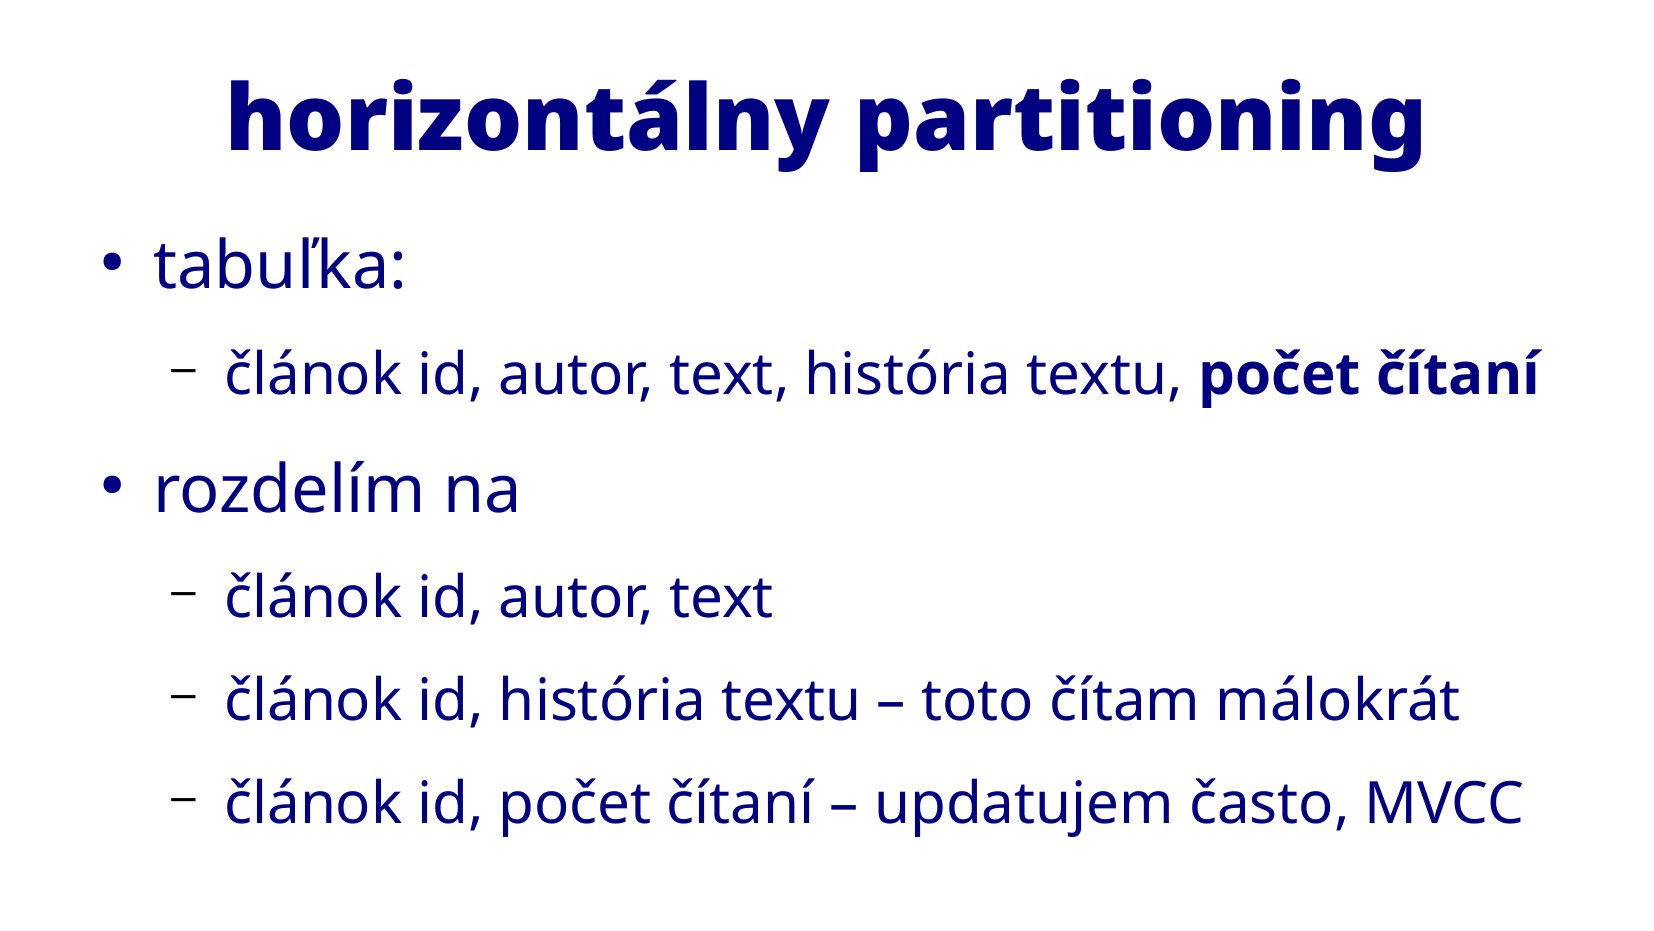

# horizontálny partitioning
tabuľka:
článok id, autor, text, história textu, počet čítaní
rozdelím na
článok id, autor, text
článok id, história textu – toto čítam málokrát
článok id, počet čítaní – updatujem často, MVCC